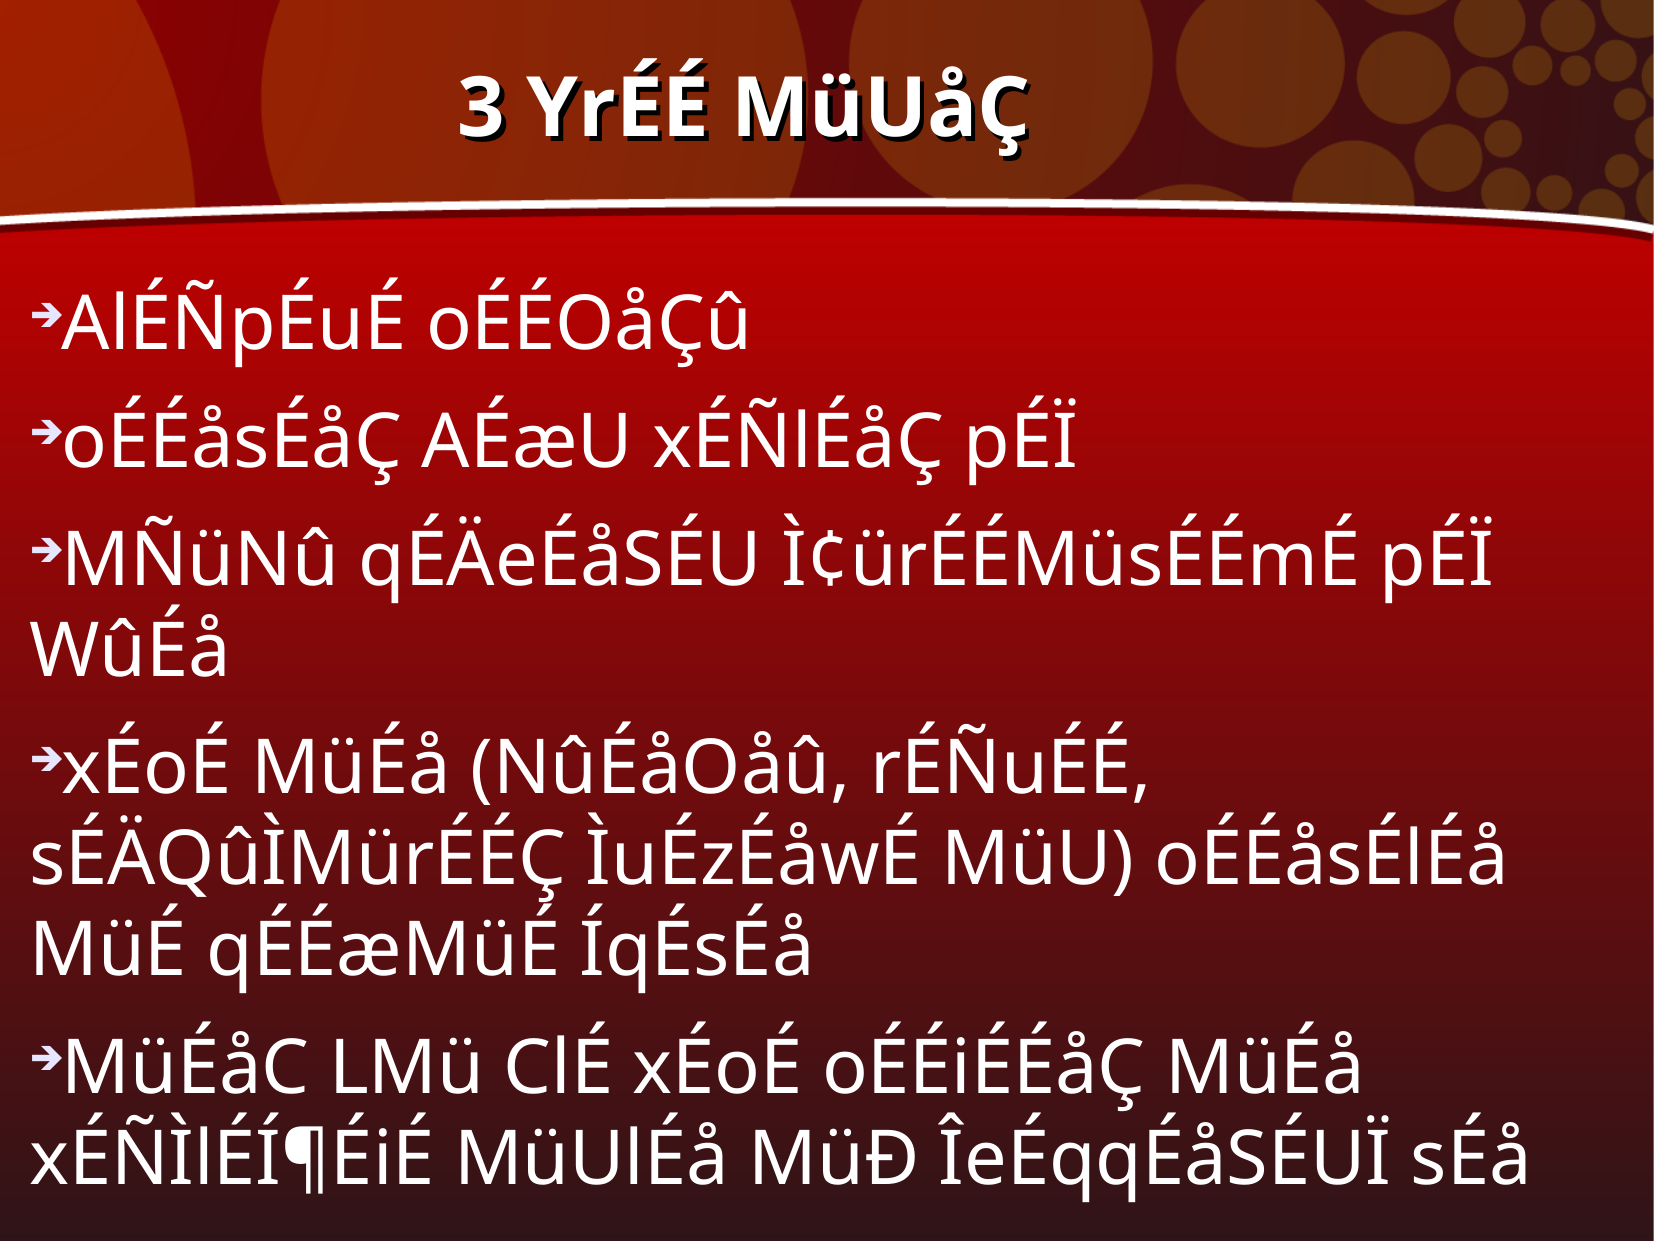

# 3 YrÉÉ MüUåÇ
AlÉÑpÉuÉ oÉÉOåÇû
oÉÉåsÉåÇ AÉæU xÉÑlÉåÇ pÉÏ
MÑüNû qÉÄeÉåSÉU Ì¢ürÉÉMüsÉÉmÉ pÉÏ WûÉå
xÉoÉ MüÉå (NûÉåOåû, rÉÑuÉÉ, sÉÄQûÌMürÉÉÇ ÌuÉzÉåwÉ MüU) oÉÉåsÉlÉå MüÉ qÉÉæMüÉ ÍqÉsÉå
MüÉåC LMü ClÉ xÉoÉ oÉÉiÉÉåÇ MüÉå xÉÑÌlÉÍ¶ÉiÉ MüUlÉå MüÐ ÎeÉqqÉåSÉUÏ sÉå